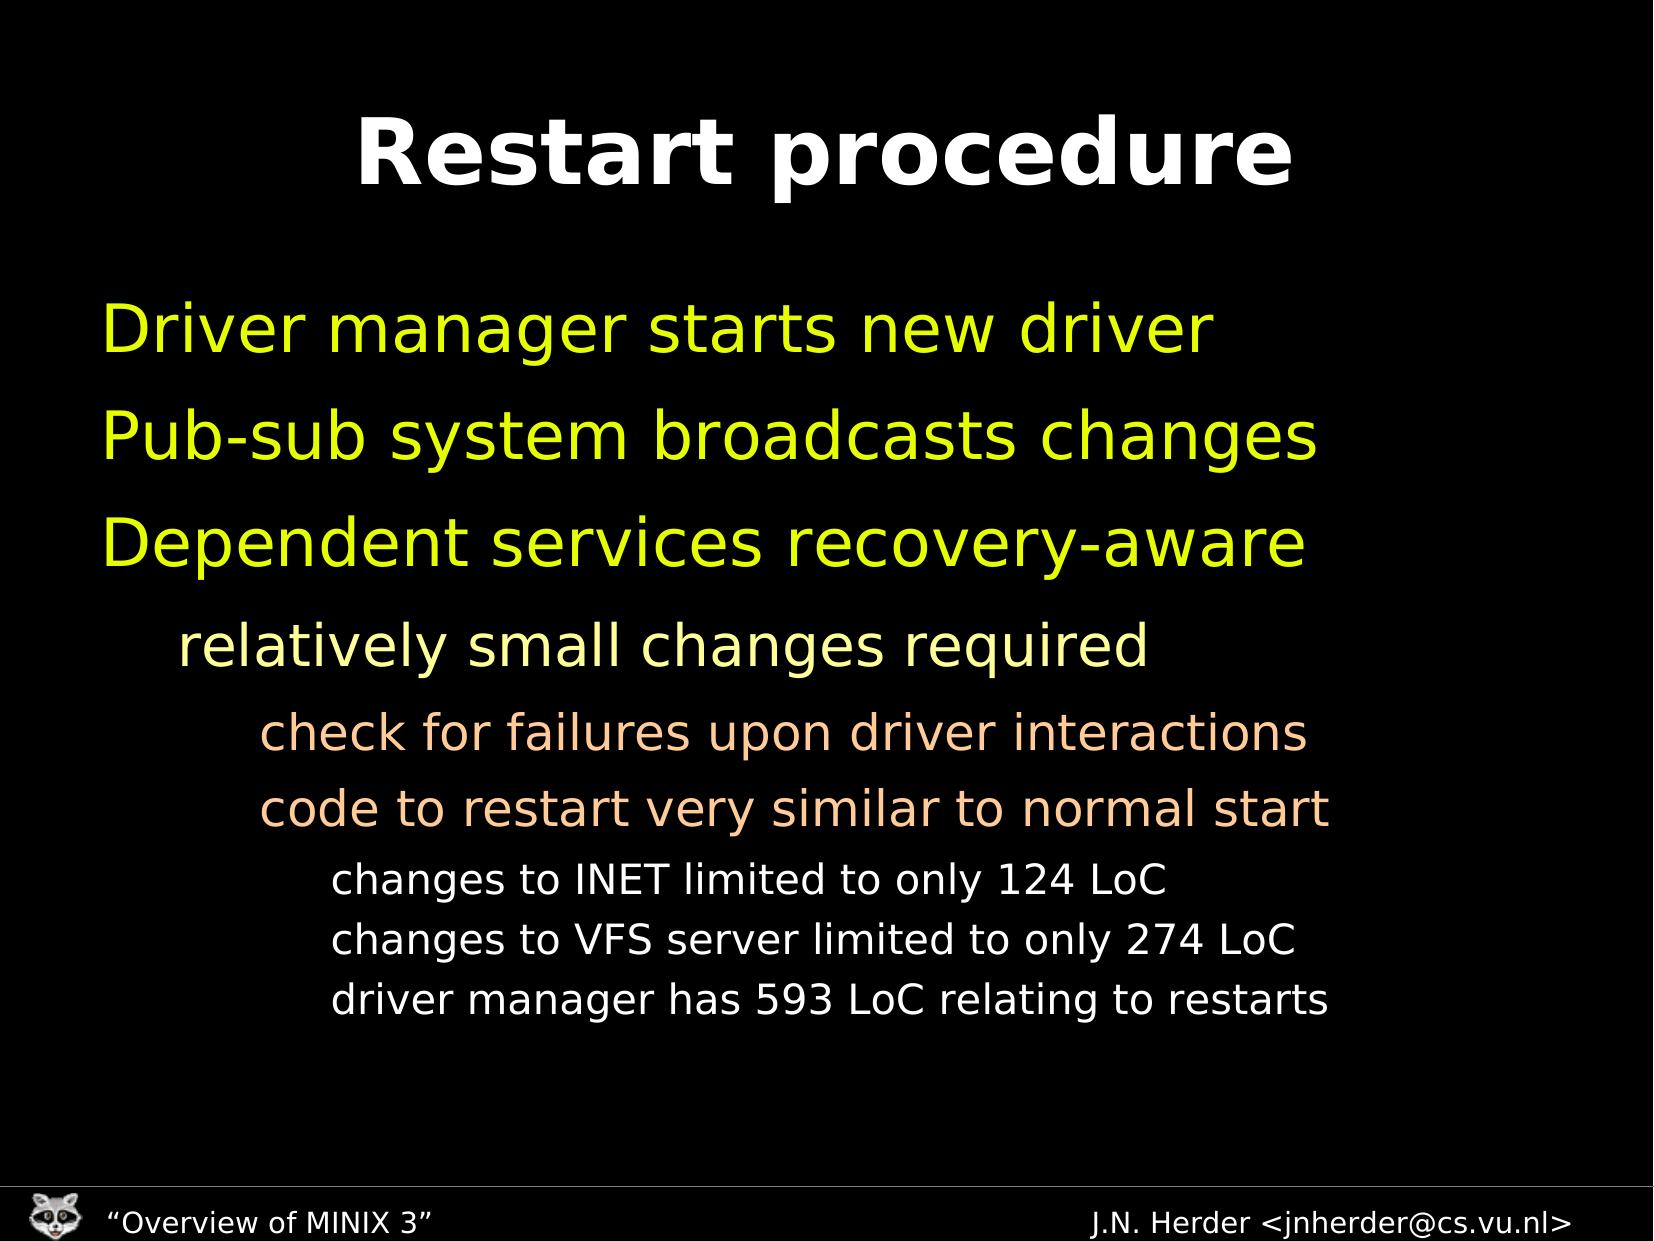

# Restart procedure
Driver manager starts new driver
Pub-sub system broadcasts changes
Dependent services recovery-aware
relatively small changes required
check for failures upon driver interactions
code to restart very similar to normal start
changes to INET limited to only 124 LoC
changes to VFS server limited to only 274 LoC
driver manager has 593 LoC relating to restarts